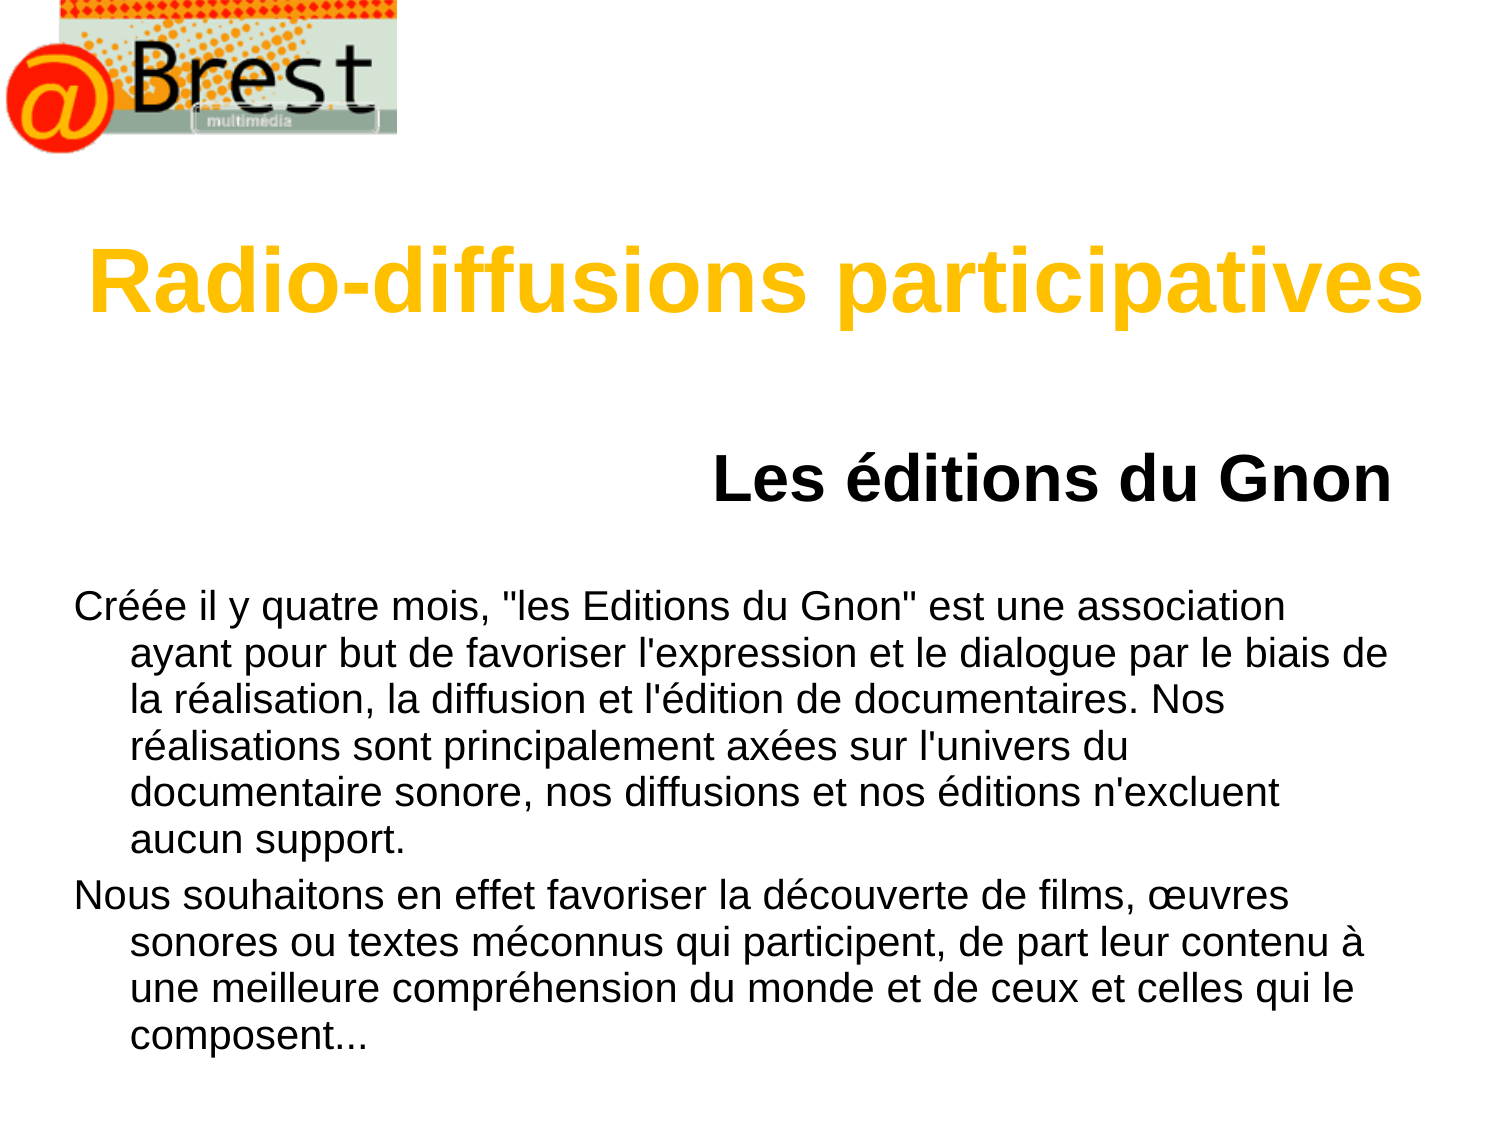

# Radio-diffusions participatives
Les éditions du Gnon
Créée il y quatre mois, "les Editions du Gnon" est une association ayant pour but de favoriser l'expression et le dialogue par le biais de la réalisation, la diffusion et l'édition de documentaires. Nos réalisations sont principalement axées sur l'univers du documentaire sonore, nos diffusions et nos éditions n'excluent aucun support.
Nous souhaitons en effet favoriser la découverte de films, œuvres sonores ou textes méconnus qui participent, de part leur contenu à une meilleure compréhension du monde et de ceux et celles qui le composent...